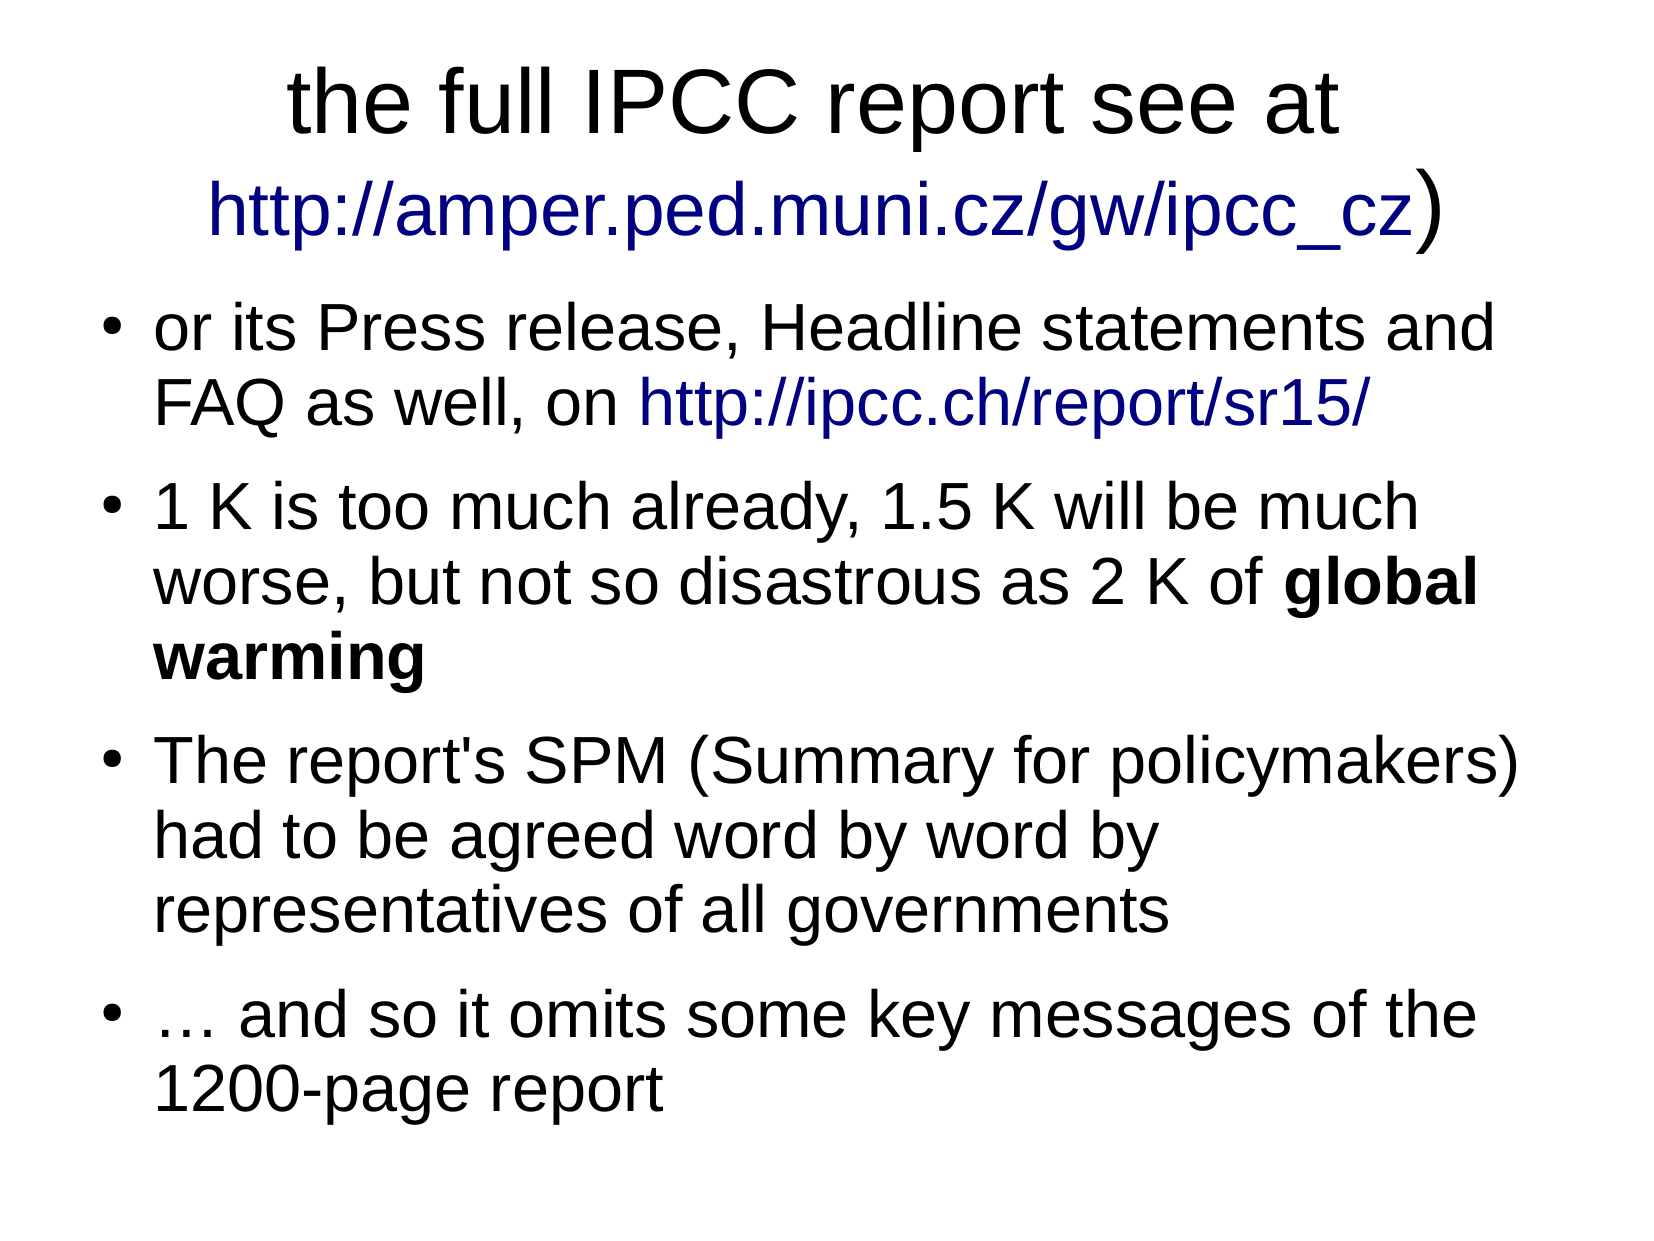

# the full IPCC report see at http://amper.ped.muni.cz/gw/ipcc_cz)
or its Press release, Headline statements and FAQ as well, on http://ipcc.ch/report/sr15/
1 K is too much already, 1.5 K will be much worse, but not so disastrous as 2 K of global warming
The report's SPM (Summary for policymakers) had to be agreed word by word by representatives of all governments
… and so it omits some key messages of the 1200-page report